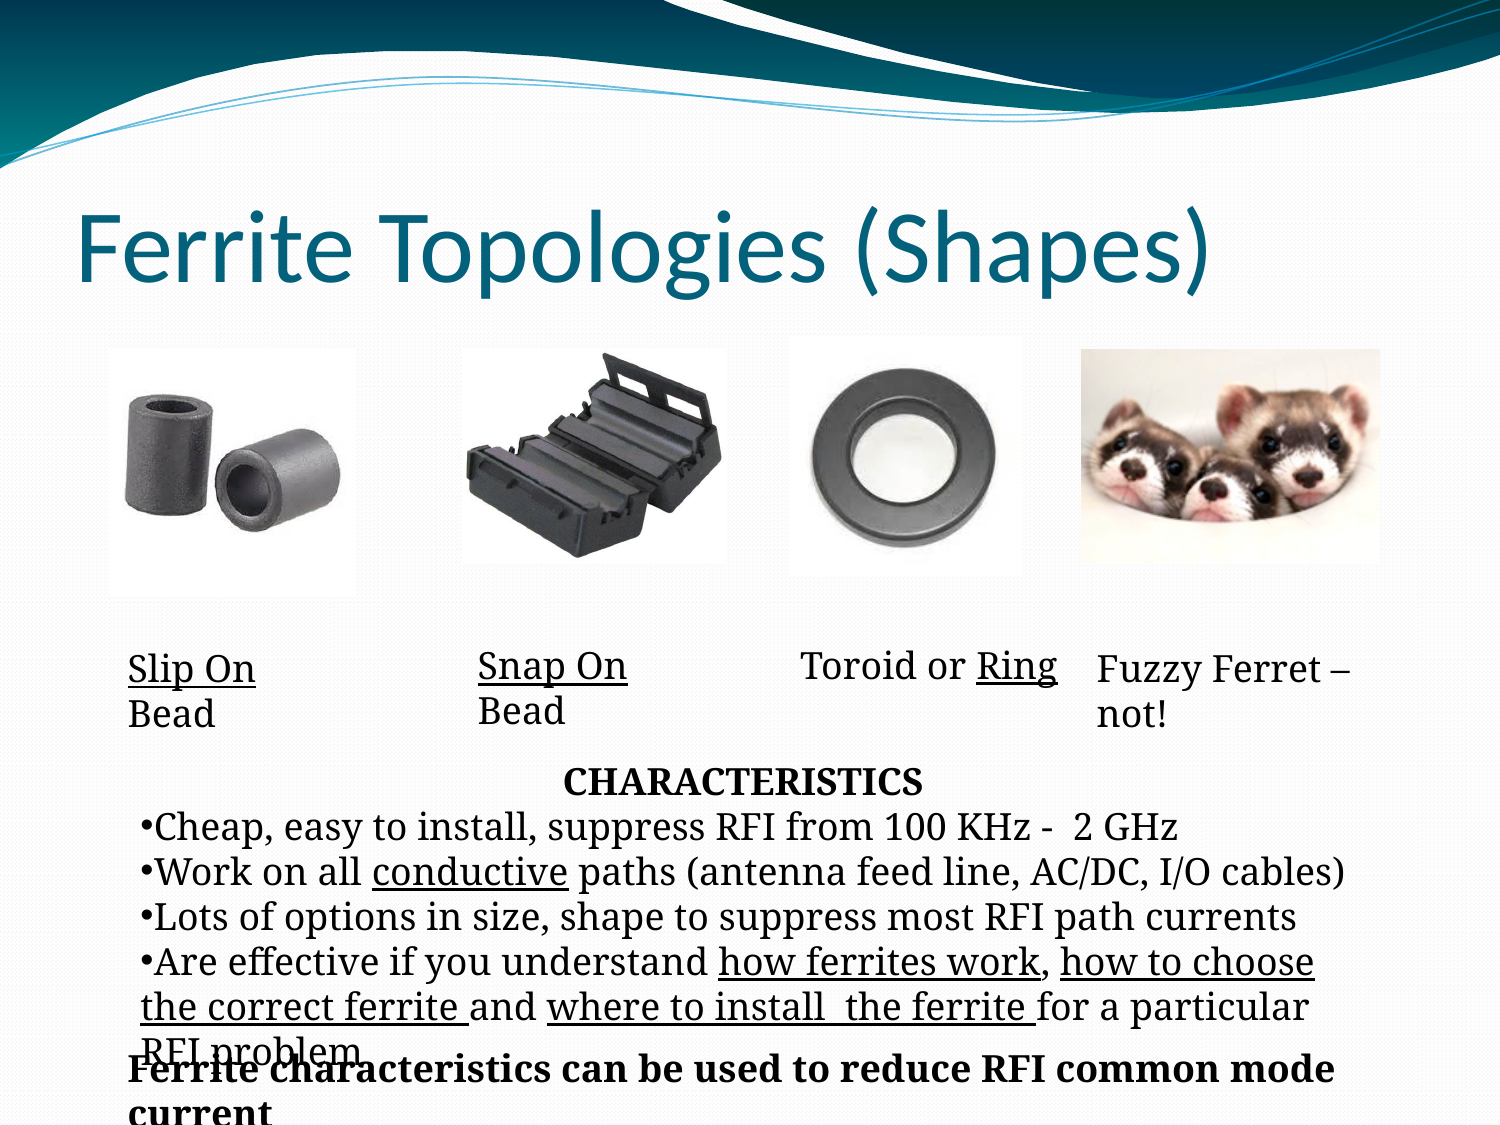

# Ferrite Topologies (Shapes)
Toroid or Ring
Snap On Bead
Slip On Bead
Fuzzy Ferret – not!
CHARACTERISTICS
Cheap, easy to install, suppress RFI from 100 KHz - 2 GHz
Work on all conductive paths (antenna feed line, AC/DC, I/O cables)
Lots of options in size, shape to suppress most RFI path currents
Are effective if you understand how ferrites work, how to choose the correct ferrite and where to install the ferrite for a particular RFI problem
Ferrite characteristics can be used to reduce RFI common mode current